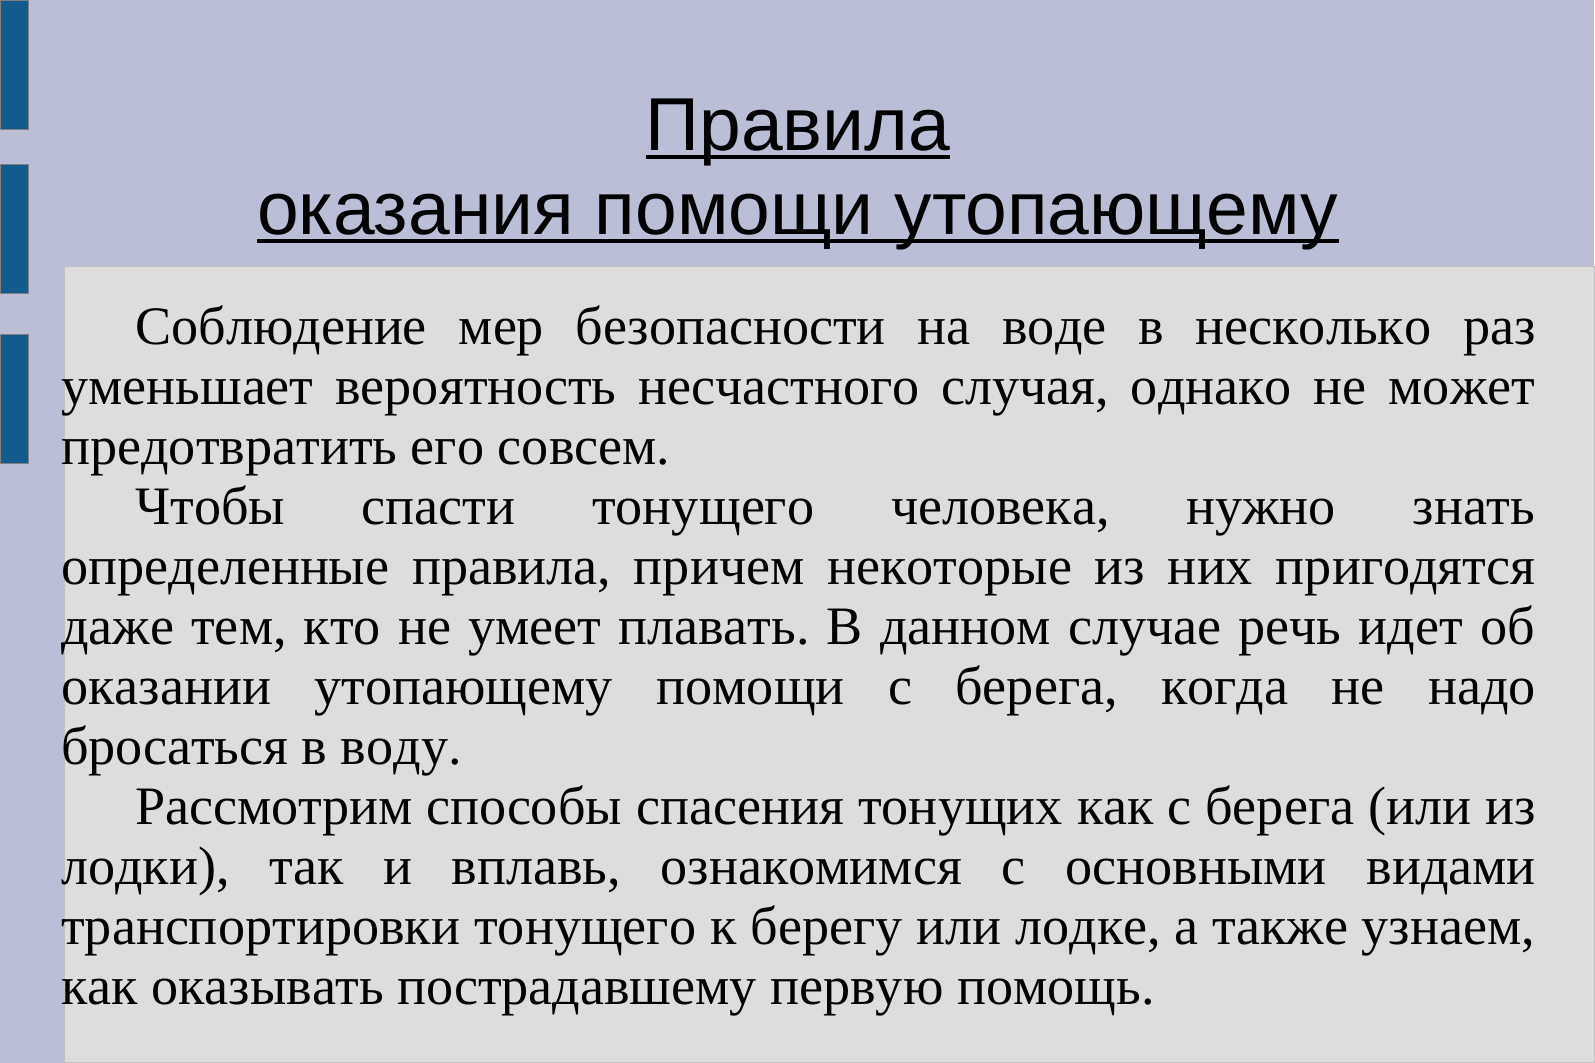

# Правила оказания помощи утопающему
	Соблюдение мер безопасности на воде в несколько раз уменьшает вероятность несчастного случая, однако не может предотвратить его совсем.
	Чтобы спасти тонущего человека, нужно знать определенные правила, причем некоторые из них пригодятся даже тем, кто не умеет плавать. В данном случае речь идет об оказании утопающему помощи с берега, когда не надо бросаться в воду.
	Рассмотрим способы спасения тонущих как с берега (или из лодки), так и вплавь, ознакомимся с основными видами транспортировки тонущего к берегу или лодке, а также узнаем, как оказывать пострадавшему первую помощь.